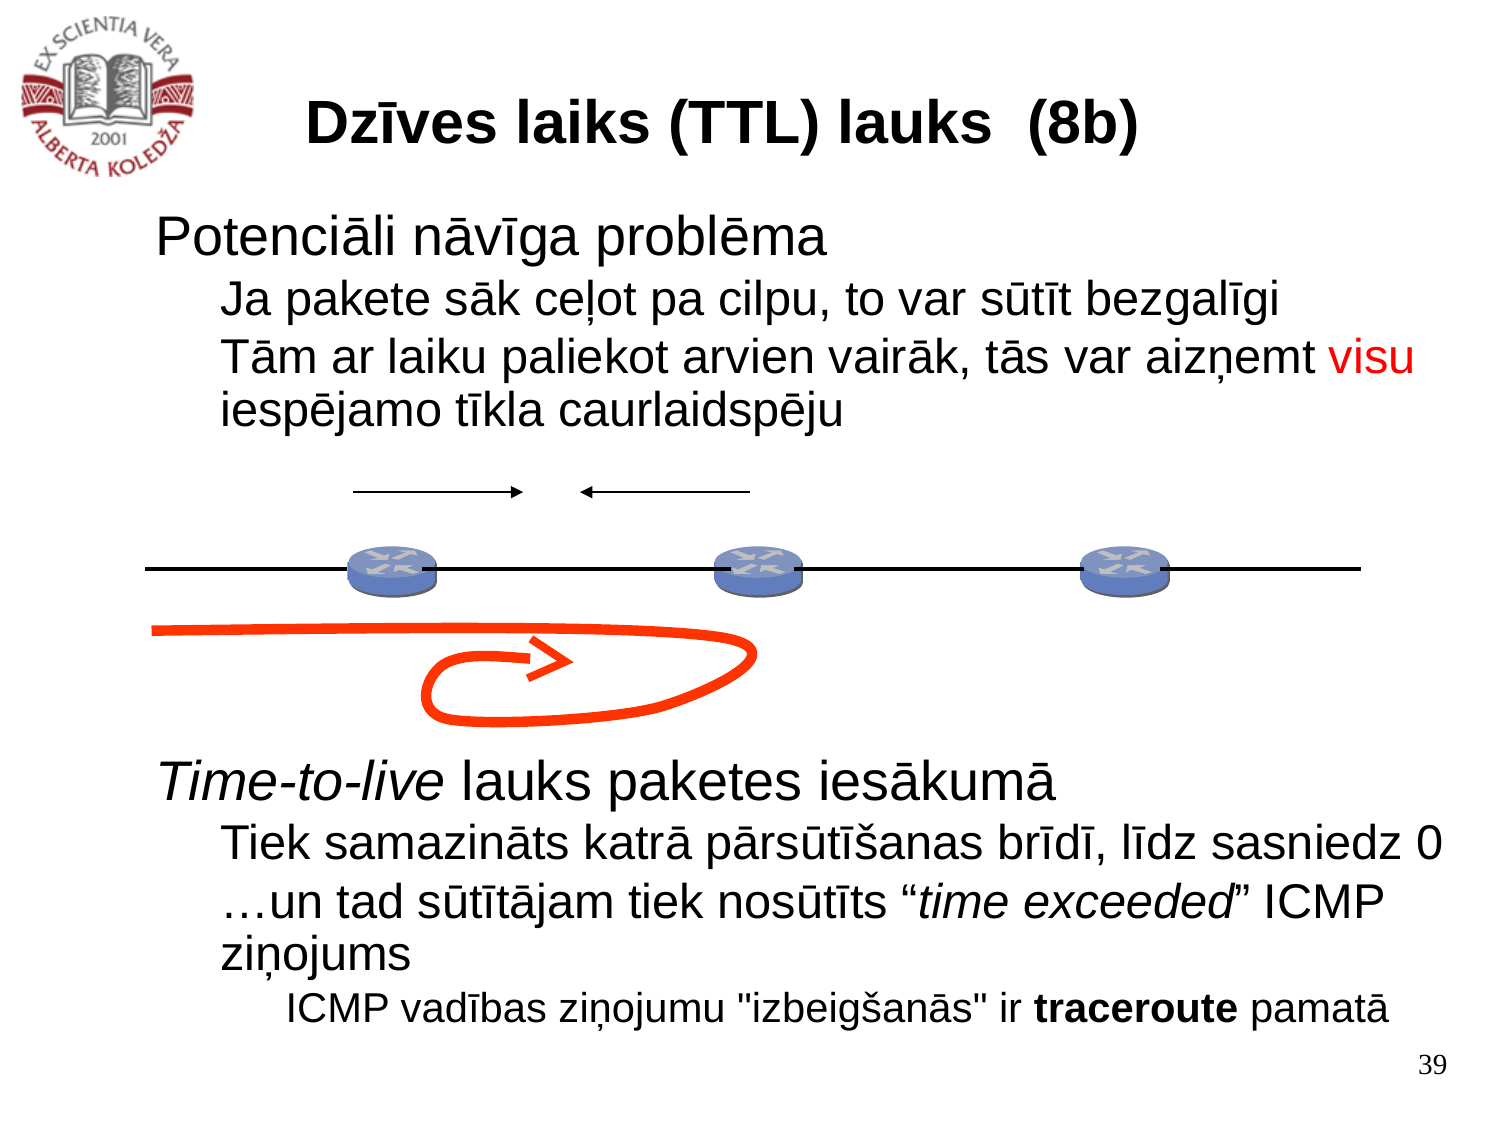

# Dzīves laiks (TTL) lauks (8b)
Potenciāli nāvīga problēma
Ja pakete sāk ceļot pa cilpu, to var sūtīt bezgalīgi
Tām ar laiku paliekot arvien vairāk, tās var aizņemt visu iespējamo tīkla caurlaidspēju
Time-to-live lauks paketes iesākumā
Tiek samazināts katrā pārsūtīšanas brīdī, līdz sasniedz 0
…un tad sūtītājam tiek nosūtīts “time exceeded” ICMP ziņojums
ICMP vadības ziņojumu "izbeigšanās" ir traceroute pamatā